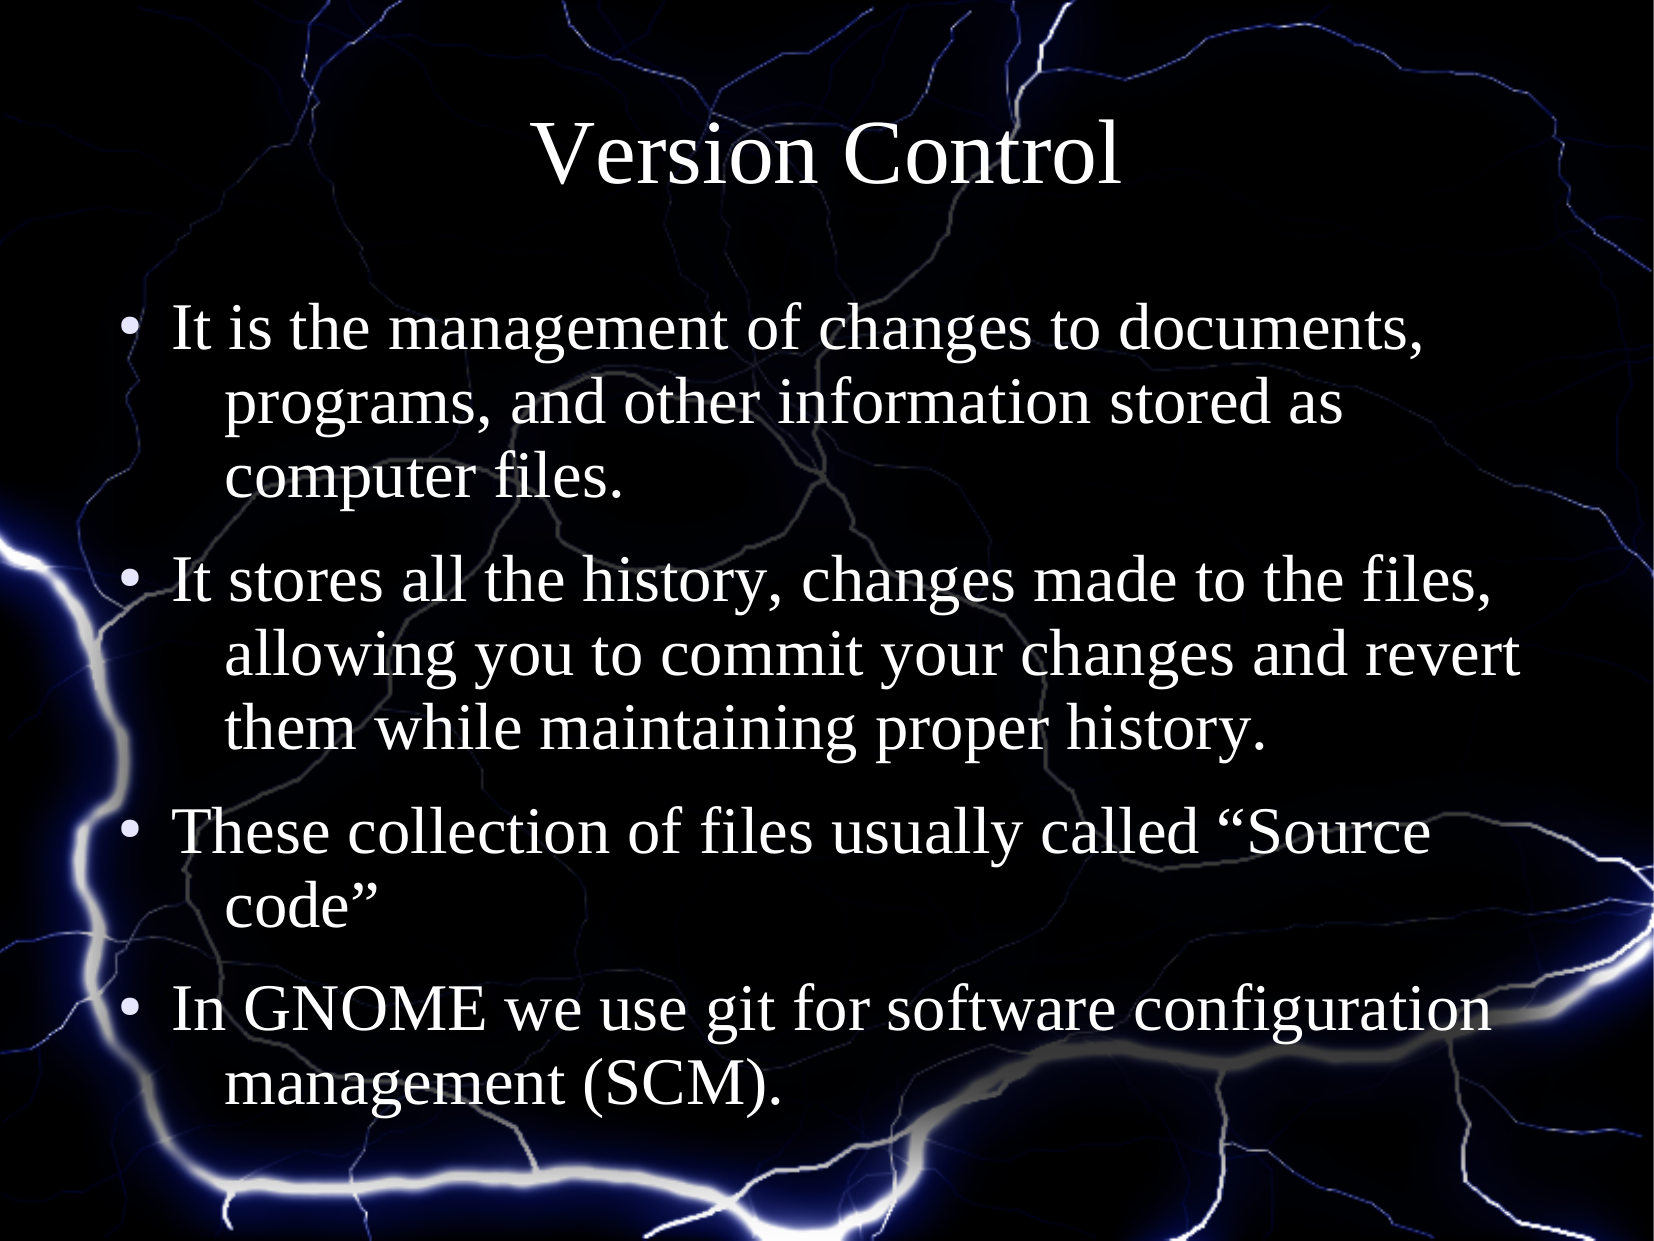

# Version Control
It is the management of changes to documents, programs, and other information stored as computer files.
It stores all the history, changes made to the files, allowing you to commit your changes and revert them while maintaining proper history.
These collection of files usually called “Source code”
In GNOME we use git for software configuration management (SCM).